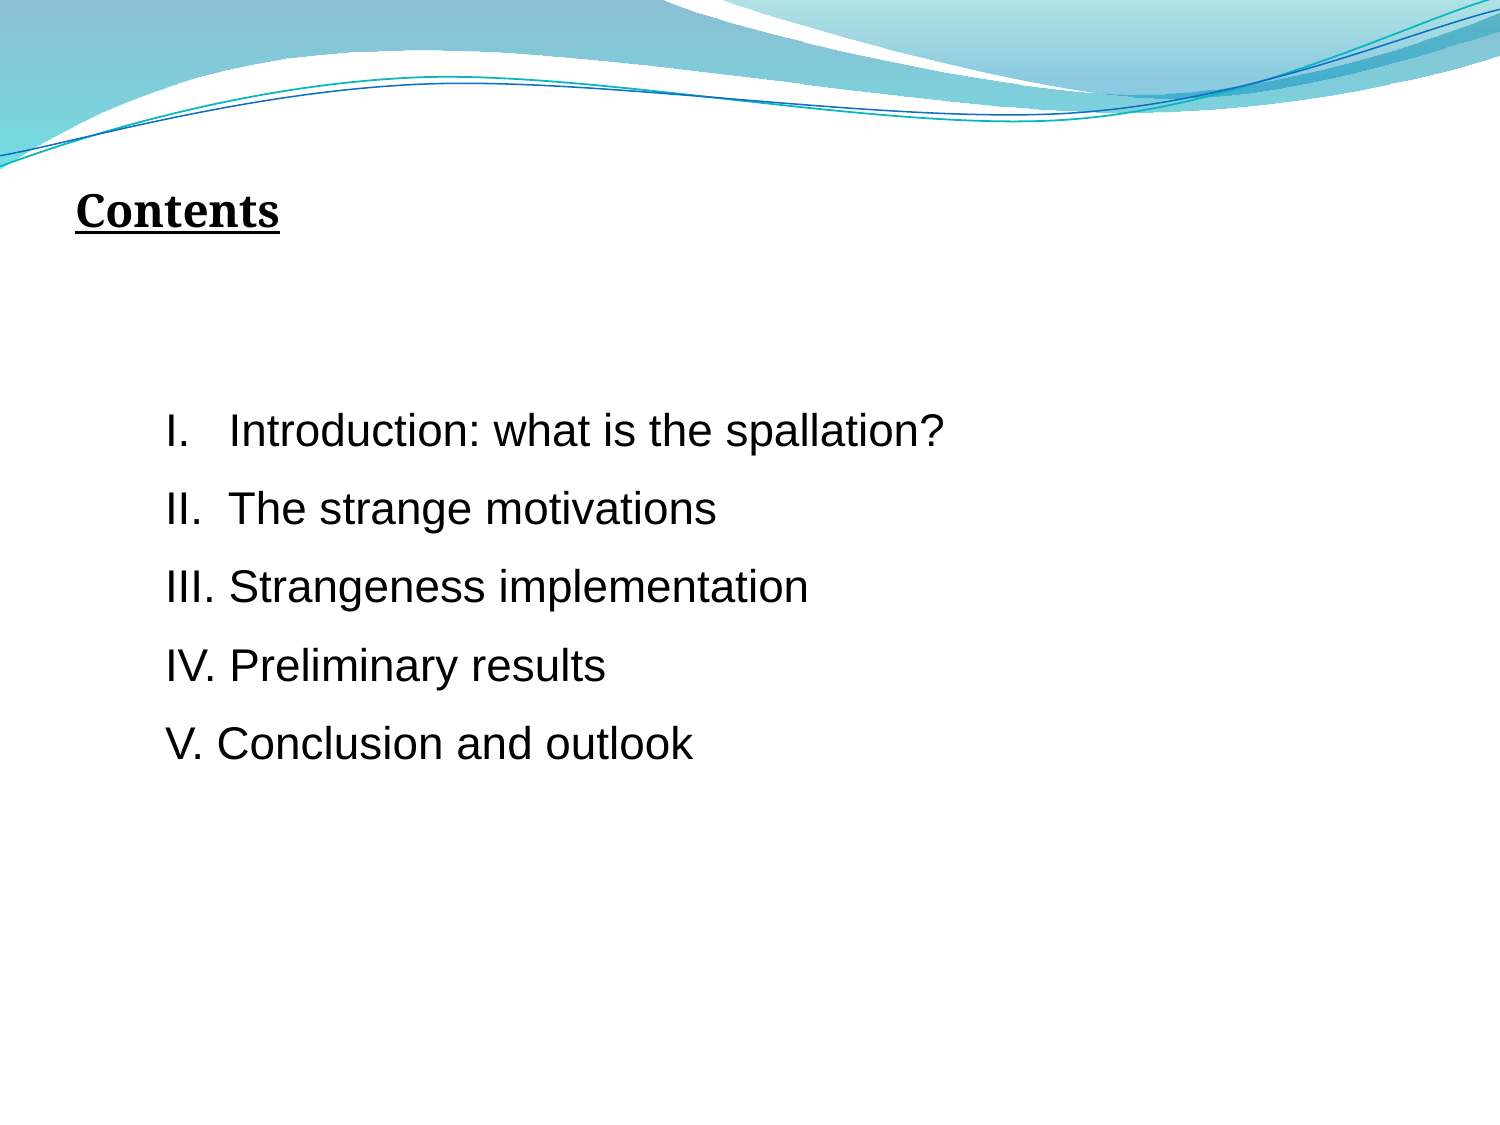

# Contents
I. Introduction: what is the spallation?
II. The strange motivations
III. Strangeness implementation
IV. Preliminary results
V. Conclusion and outlook